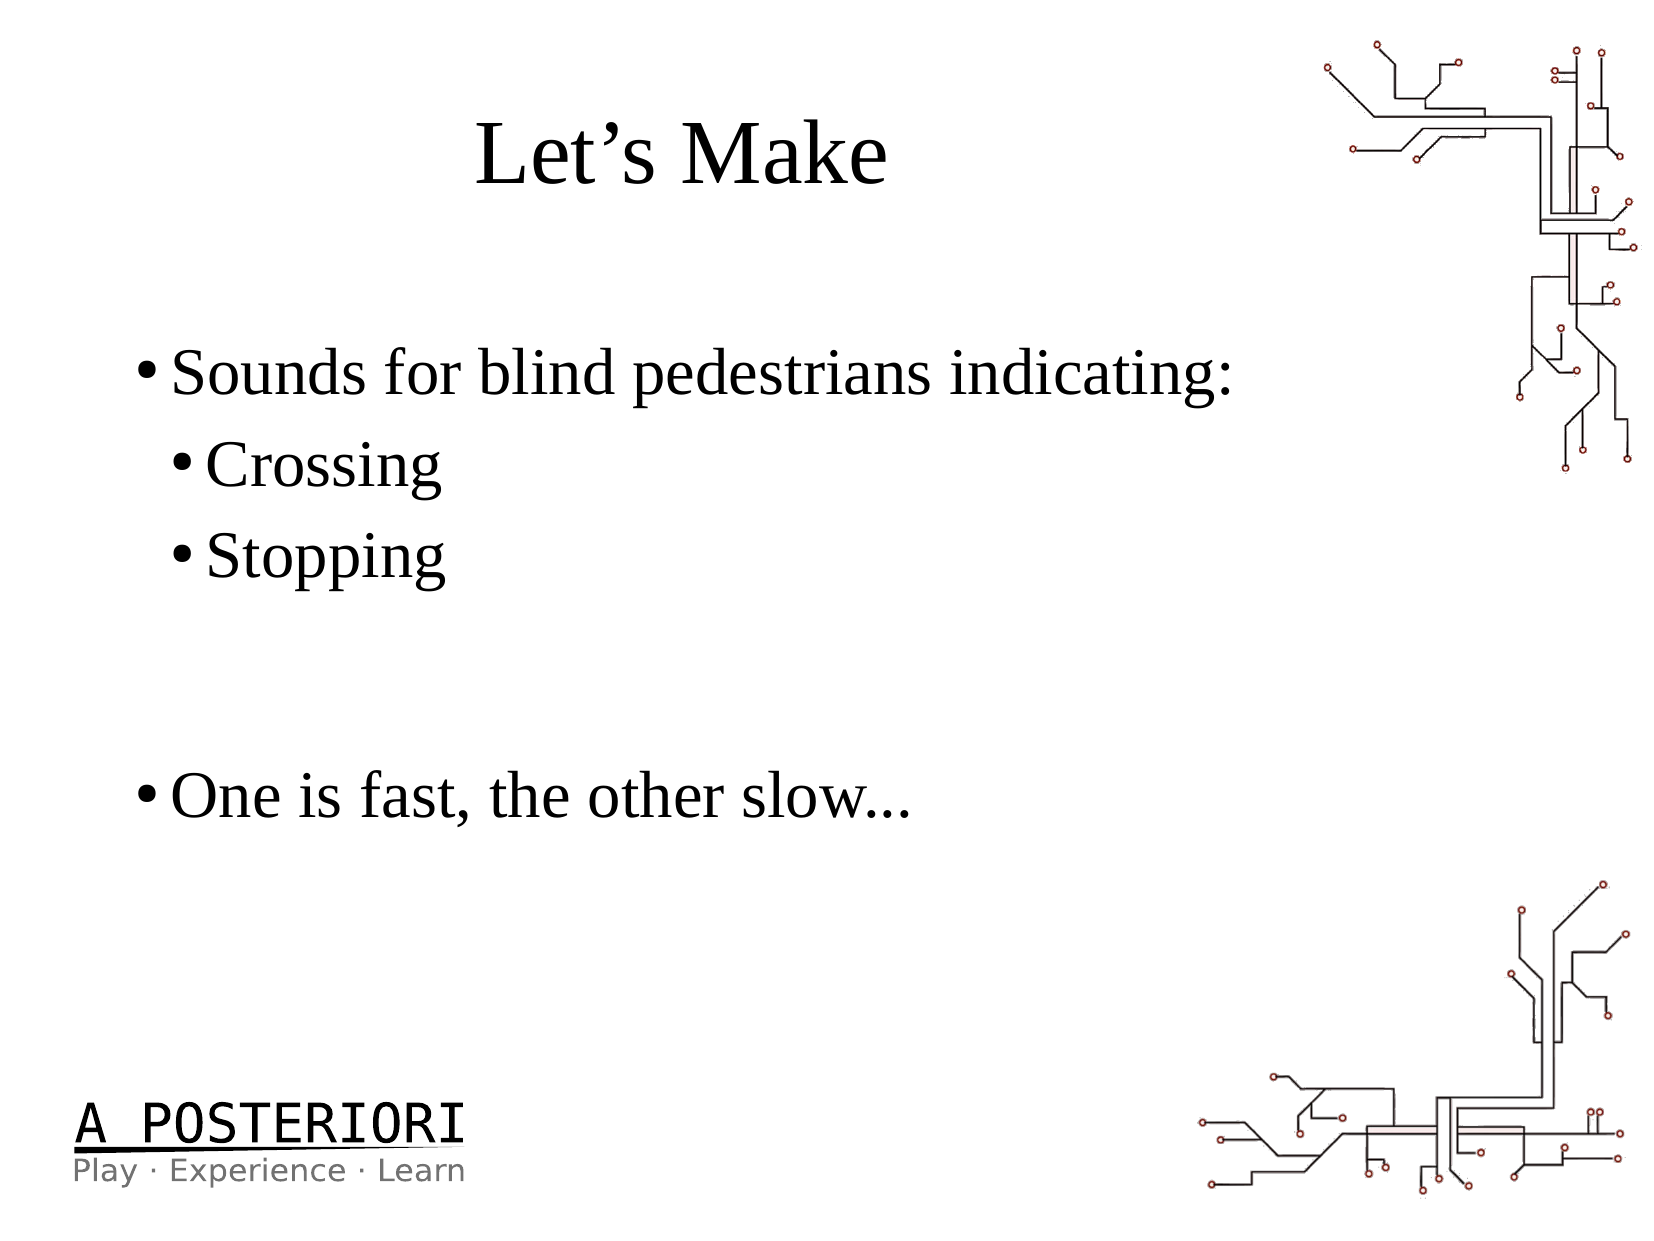

# Let’s Make
Sounds for blind pedestrians indicating:
Crossing
Stopping
One is fast, the other slow...